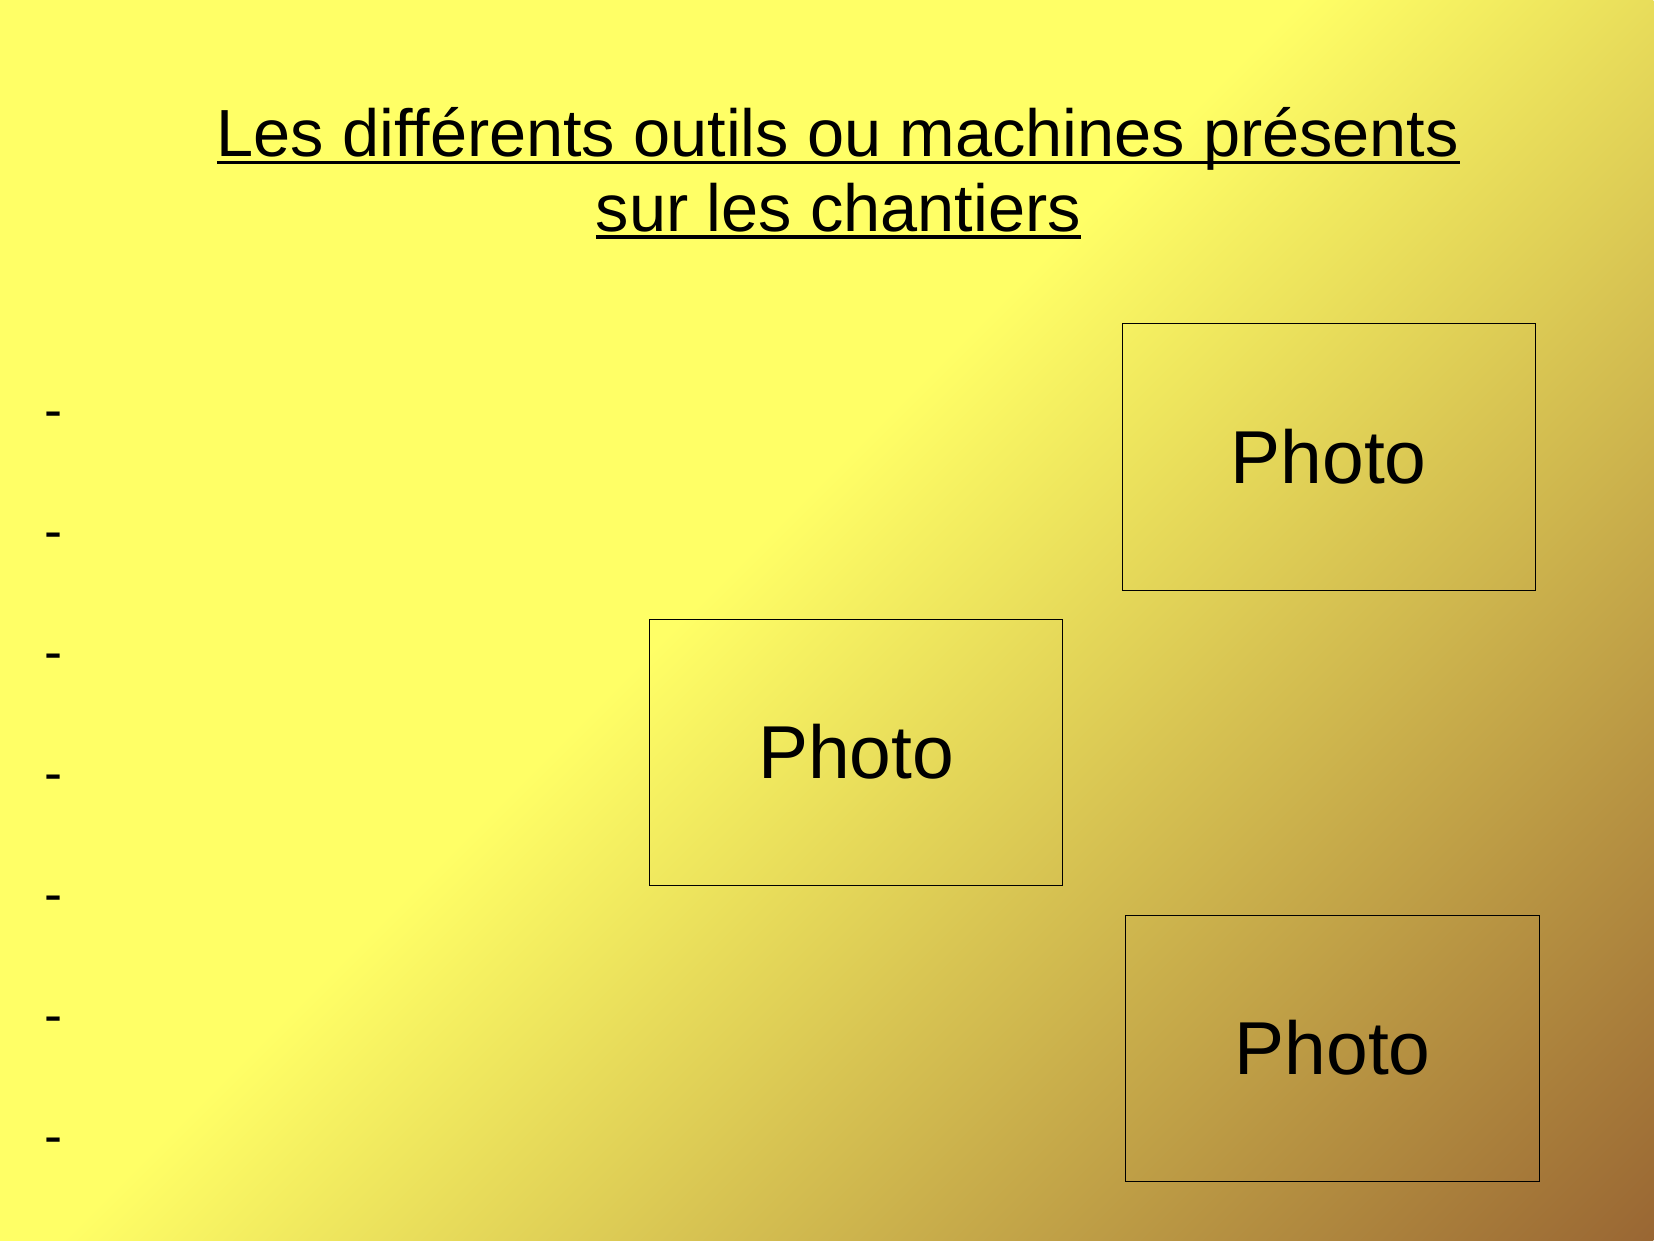

Les différents outils ou machines présents sur les chantiers
Photo
-
-
-
-
-
-
-
Photo
Photo